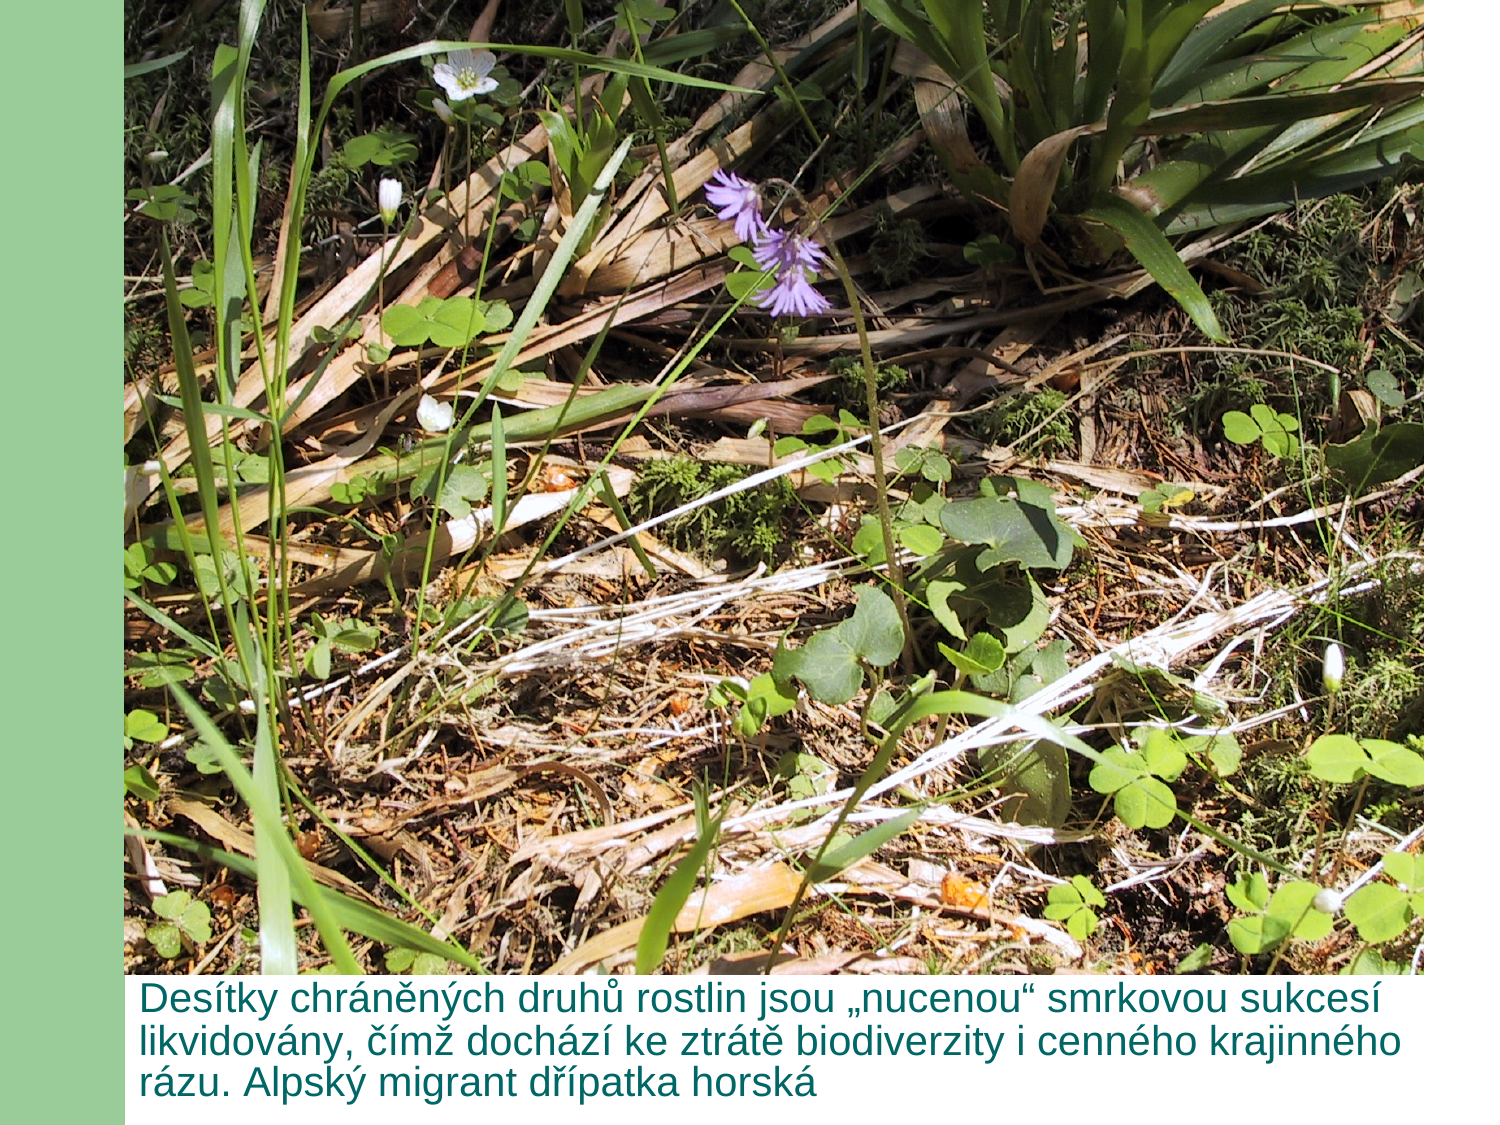

# Desítky chráněných druhů rostlin jsou „nucenou“ smrkovou sukcesí likvidovány, čímž dochází ke ztrátě biodiverzity i cenného krajinného rázu. Alpský migrant dřípatka horská